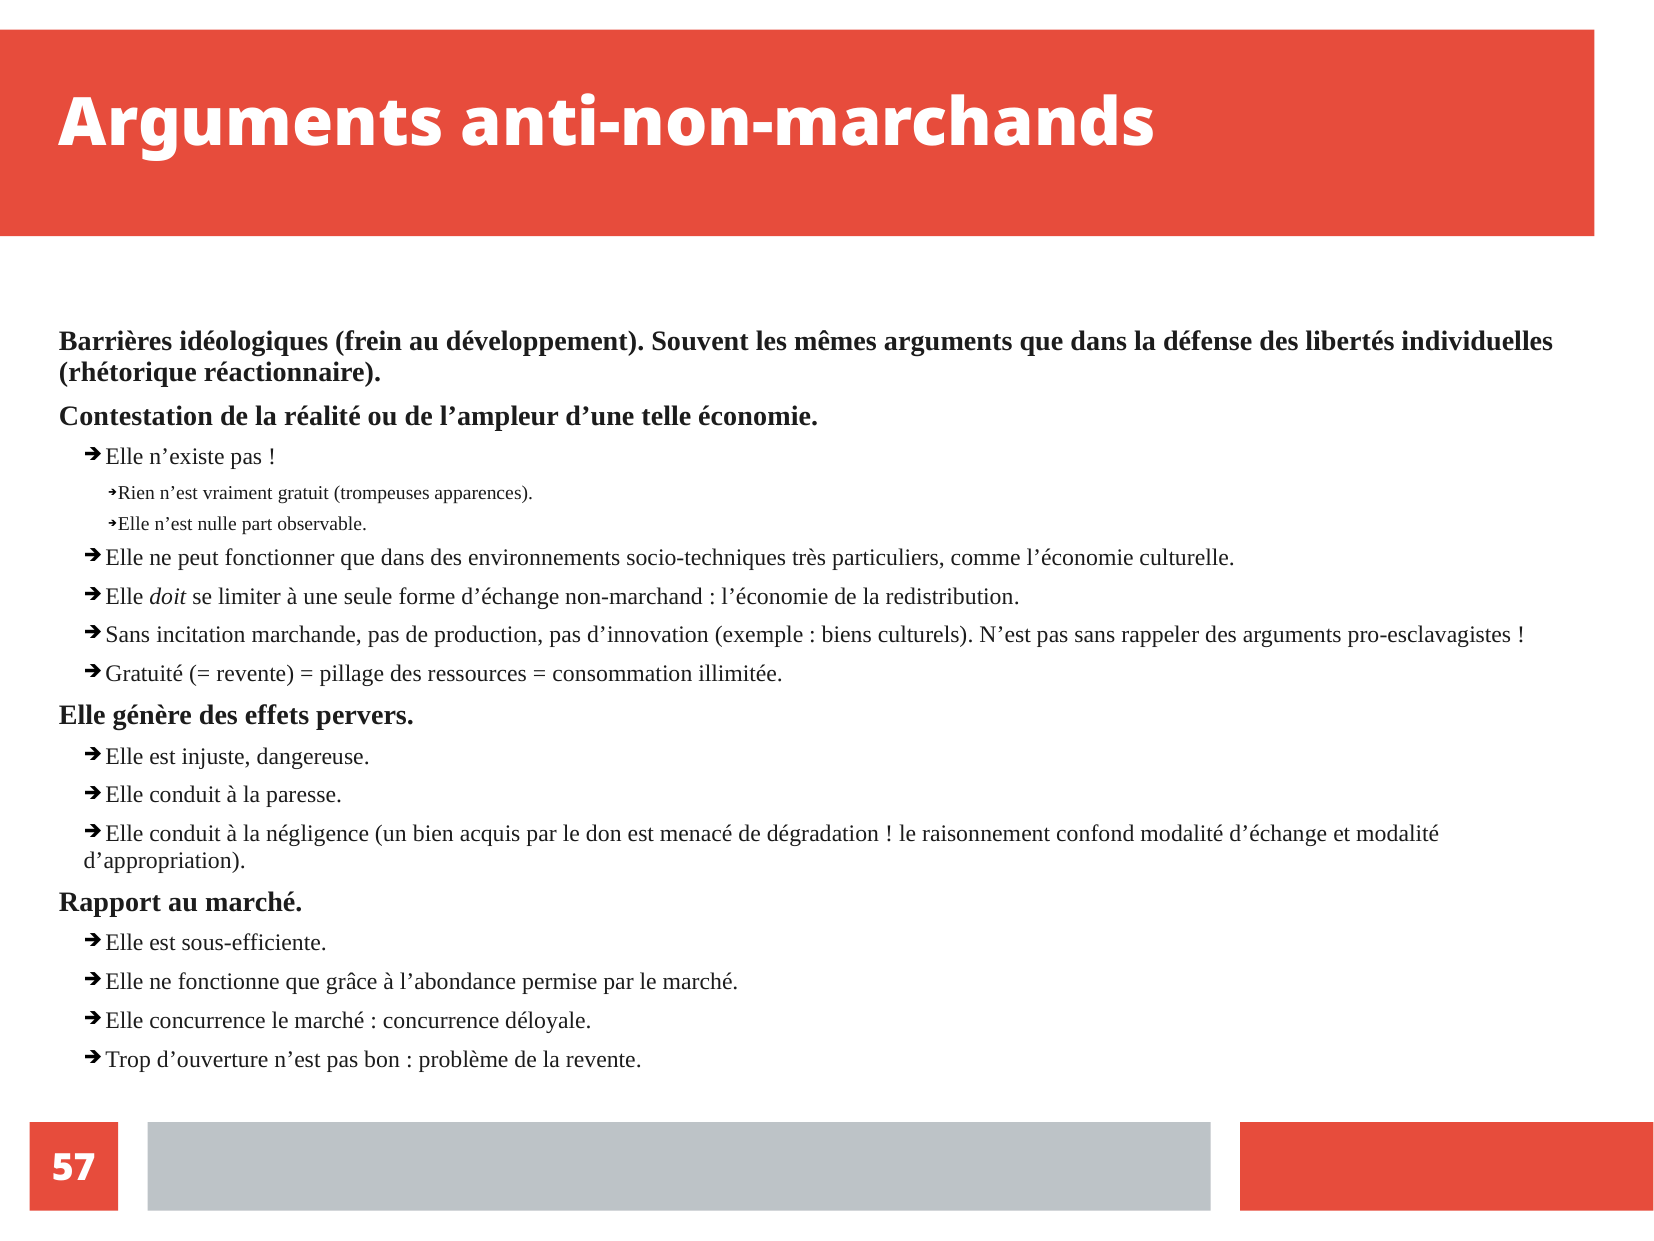

# Arguments anti-non-marchands
Barrières idéologiques (frein au développement). Souvent les mêmes arguments que dans la défense des libertés individuelles (rhétorique réactionnaire).
Contestation de la réalité ou de l’ampleur d’une telle économie.
 Elle n’existe pas !
 Rien n’est vraiment gratuit (trompeuses apparences).
 Elle n’est nulle part observable.
 Elle ne peut fonctionner que dans des environnements socio-techniques très particuliers, comme l’économie culturelle.
 Elle doit se limiter à une seule forme d’échange non-marchand : l’économie de la redistribution.
 Sans incitation marchande, pas de production, pas d’innovation (exemple : biens culturels). N’est pas sans rappeler des arguments pro-esclavagistes !
 Gratuité (= revente) = pillage des ressources = consommation illimitée.
Elle génère des effets pervers.
 Elle est injuste, dangereuse.
 Elle conduit à la paresse.
 Elle conduit à la négligence (un bien acquis par le don est menacé de dégradation ! le raisonnement confond modalité d’échange et modalité d’appropriation).
Rapport au marché.
 Elle est sous-efficiente.
 Elle ne fonctionne que grâce à l’abondance permise par le marché.
 Elle concurrence le marché : concurrence déloyale.
 Trop d’ouverture n’est pas bon : problème de la revente.
57